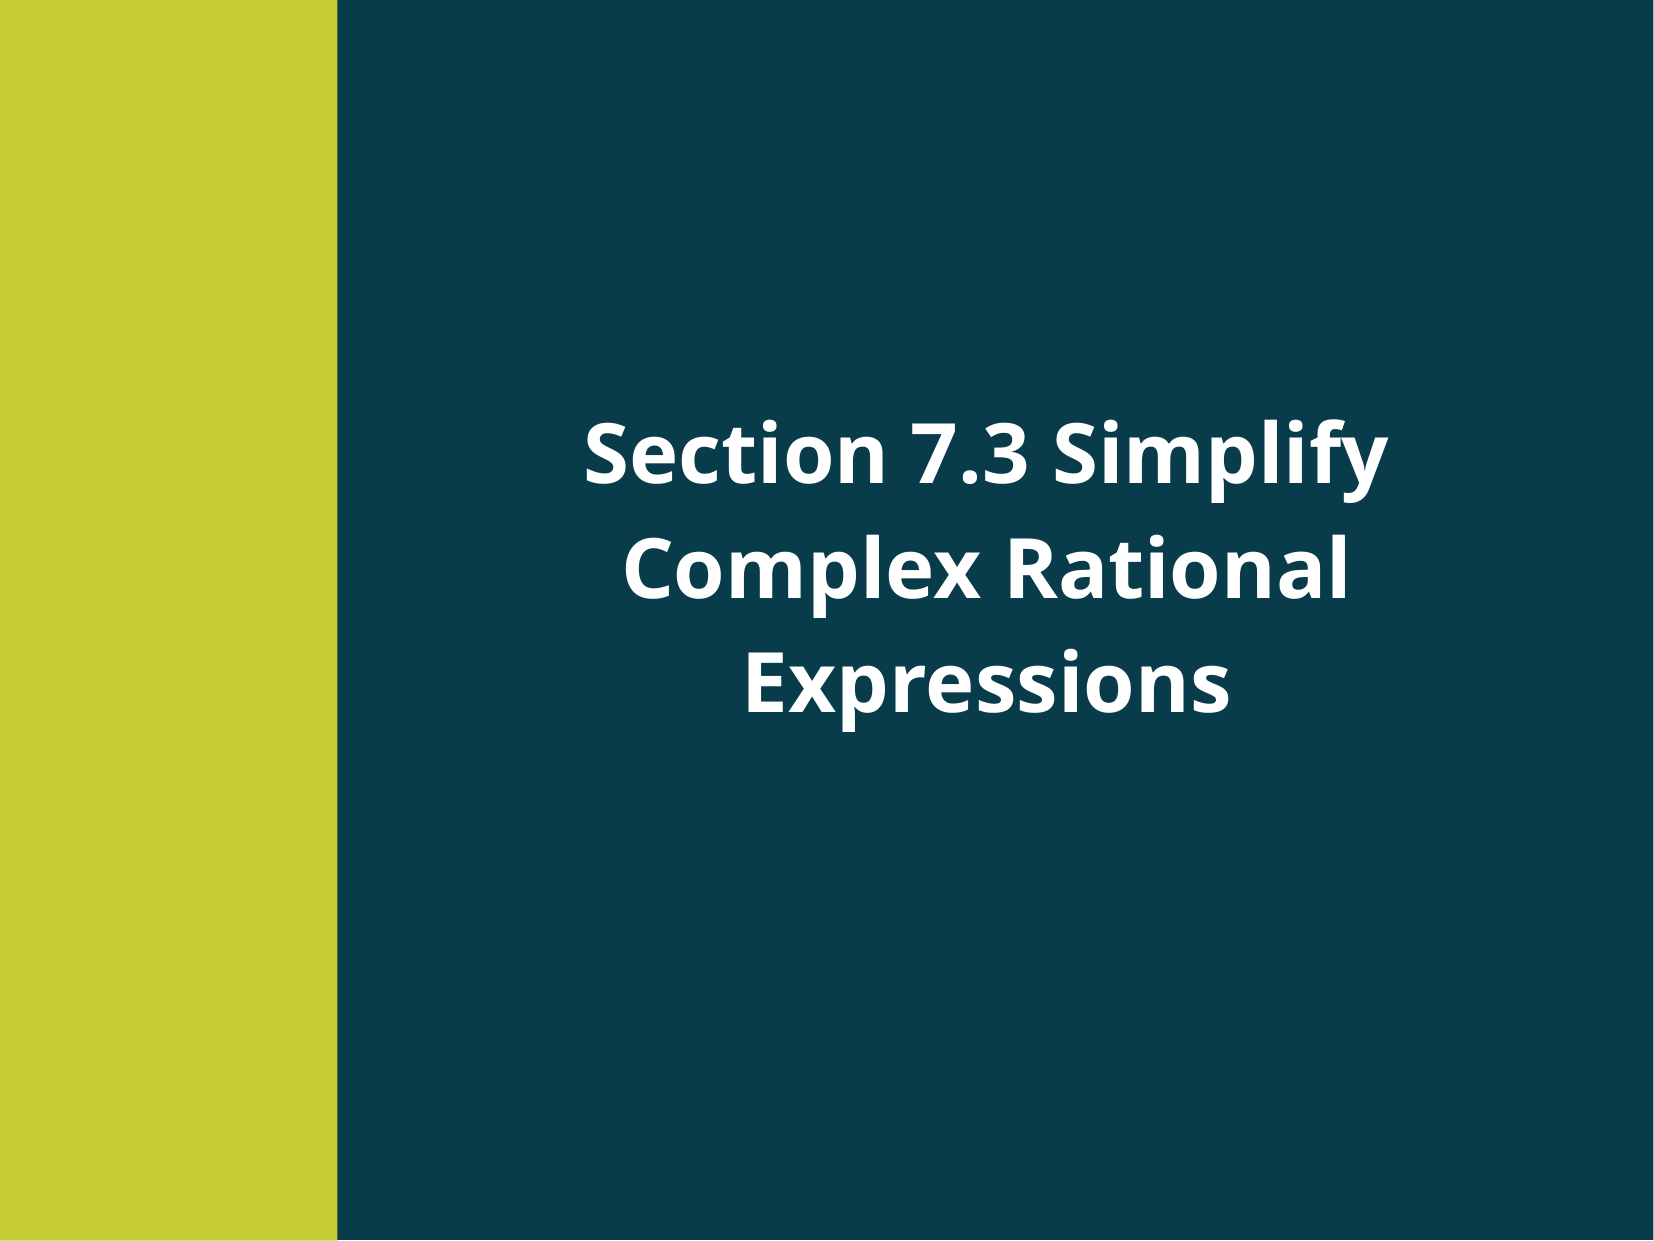

# Section 7.3 Simplify Complex Rational Expressions